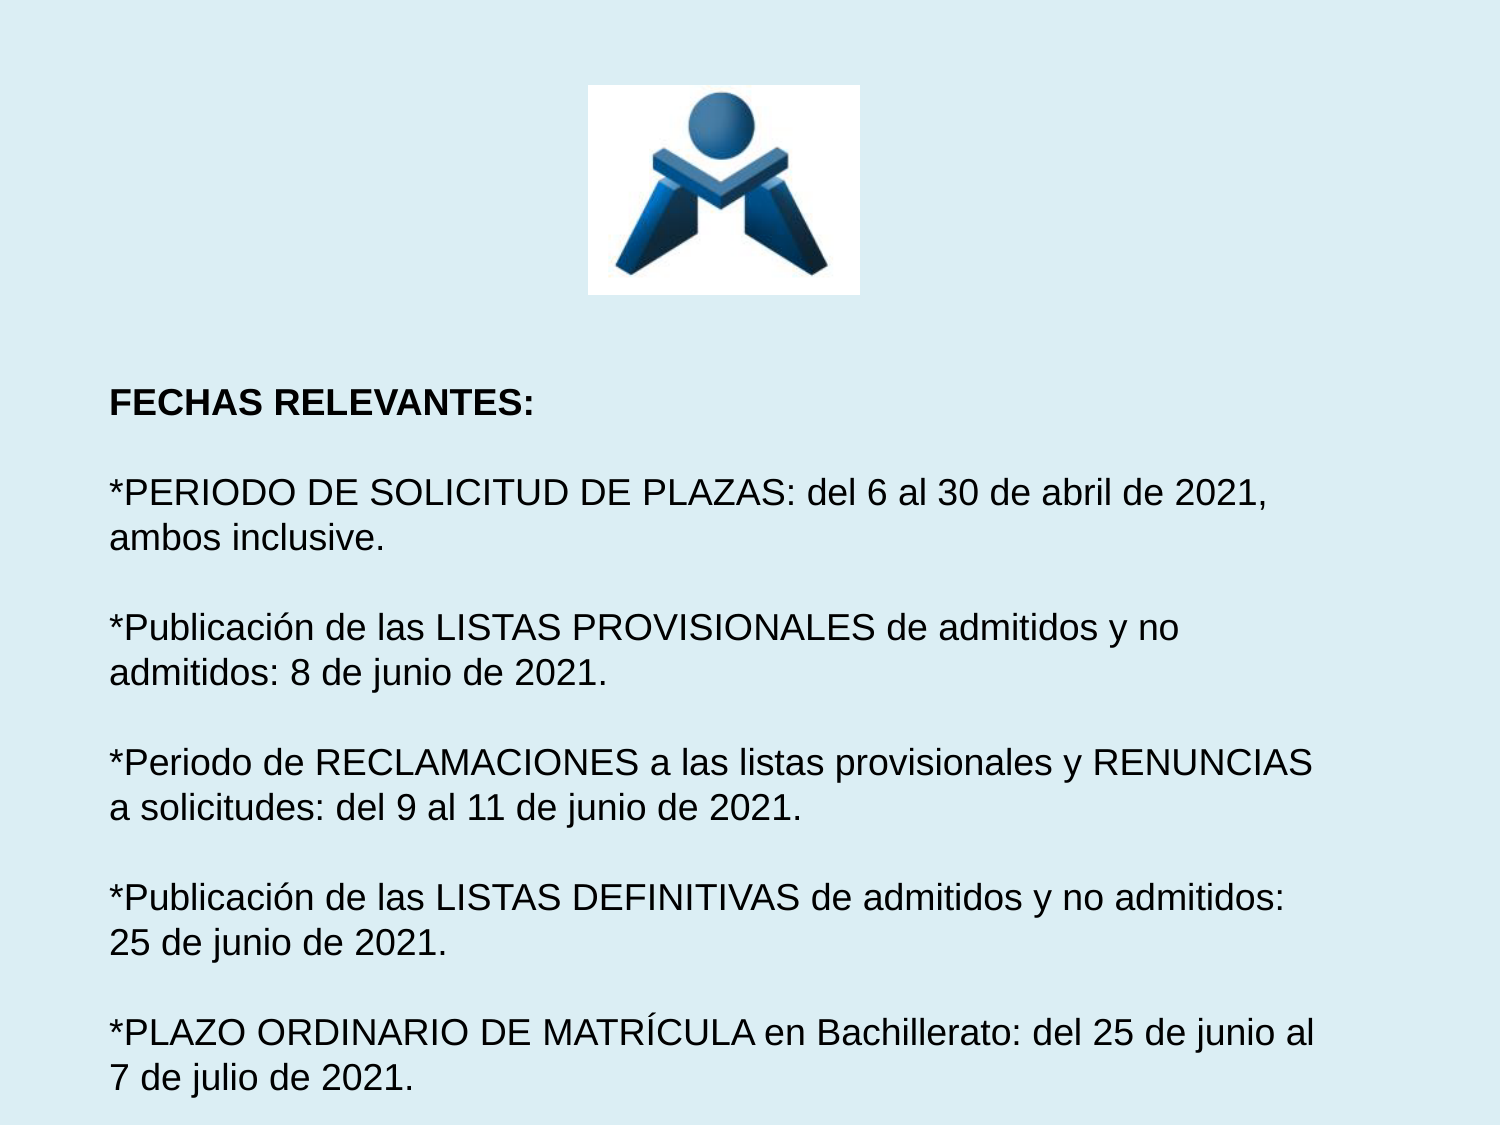

FECHAS RELEVANTES:
*PERIODO DE SOLICITUD DE PLAZAS: del 6 al 30 de abril de 2021, ambos inclusive.
*Publicación de las LISTAS PROVISIONALES de admitidos y no admitidos: 8 de junio de 2021.
*Periodo de RECLAMACIONES a las listas provisionales y RENUNCIAS a solicitudes: del 9 al 11 de junio de 2021.
*Publicación de las LISTAS DEFINITIVAS de admitidos y no admitidos: 25 de junio de 2021.
*PLAZO ORDINARIO DE MATRÍCULA en Bachillerato: del 25 de junio al 7 de julio de 2021.